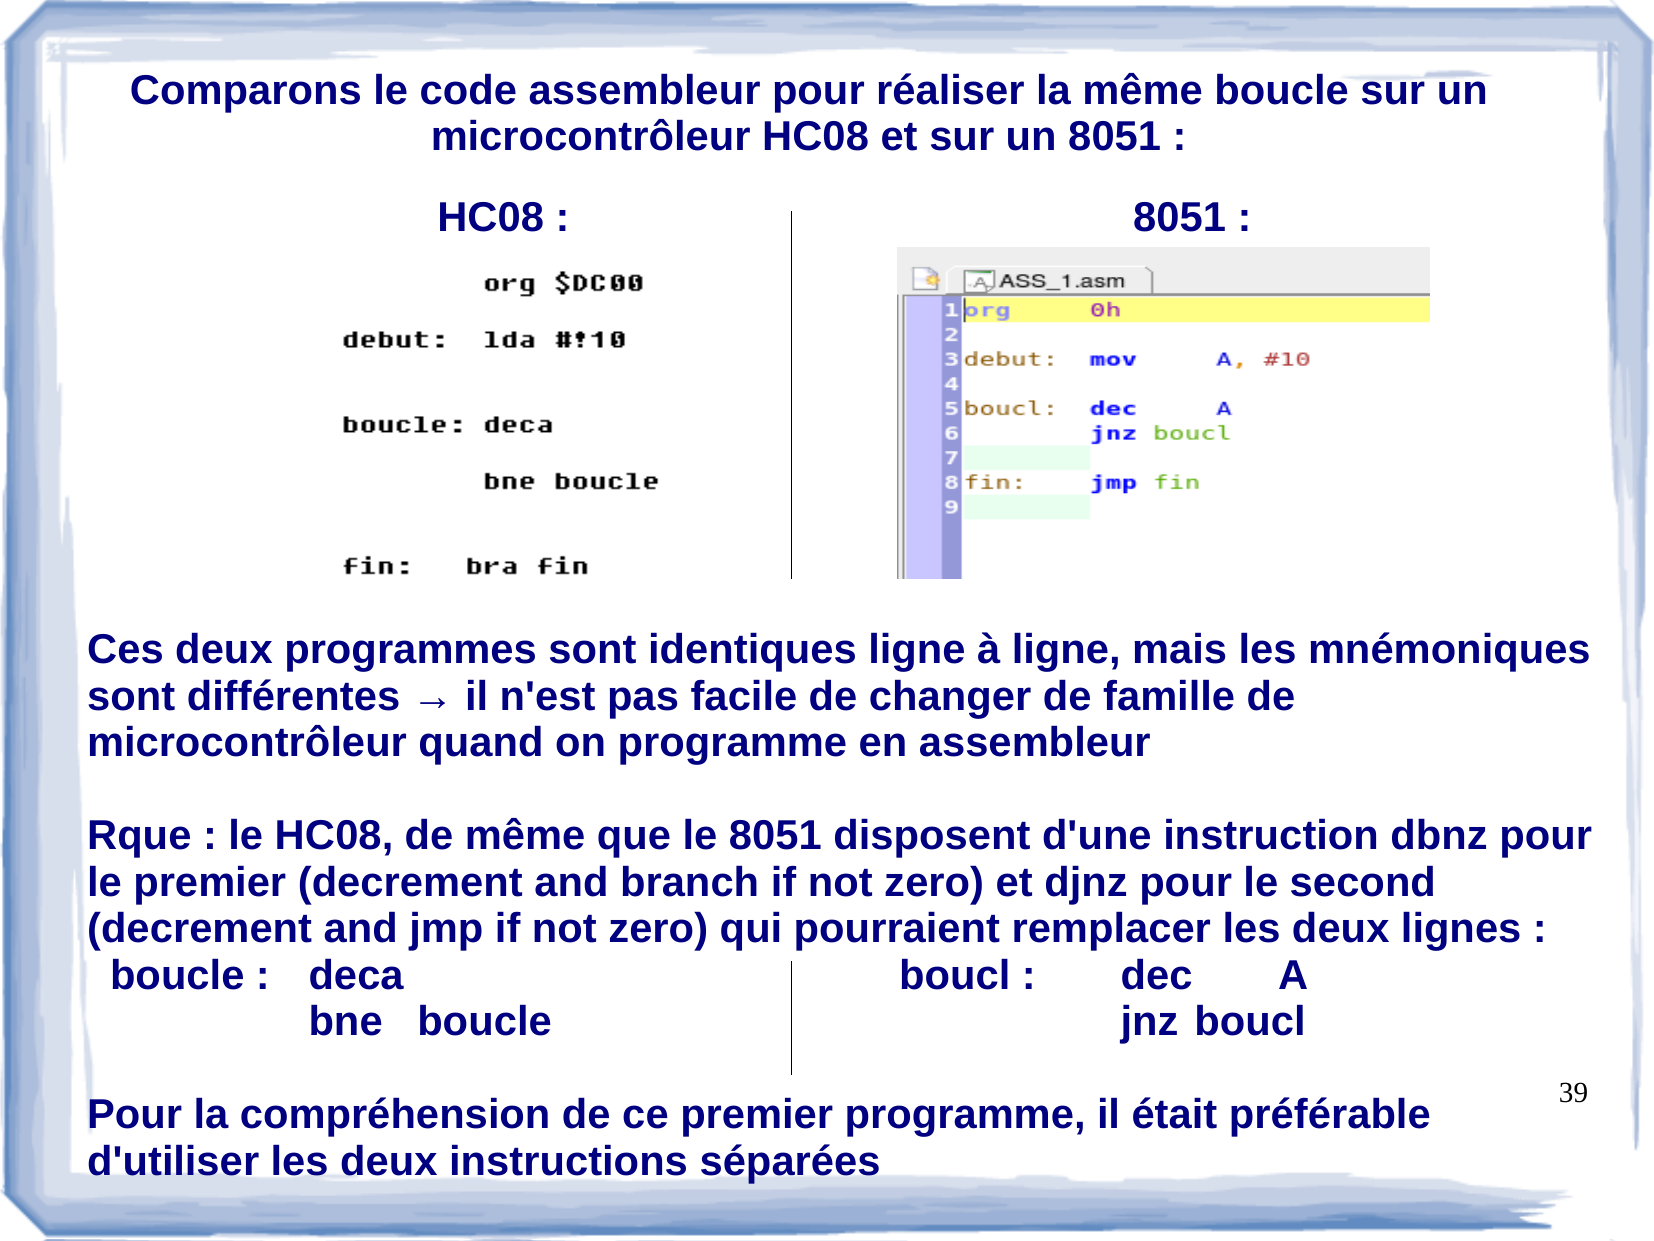

Comparons le code assembleur pour réaliser la même boucle sur un microcontrôleur HC08 et sur un 8051 :
HC08 : 8051 :
Ces deux programmes sont identiques ligne à ligne, mais les mnémoniques sont différentes → il n'est pas facile de changer de famille de microcontrôleur quand on programme en assembleur
Rque : le HC08, de même que le 8051 disposent d'une instruction dbnz pour le premier (decrement and branch if not zero) et djnz pour le second (decrement and jmp if not zero) qui pourraient remplacer les deux lignes :
 boucle : 	deca							boucl : 	dec 	 A
 			bne boucle								jnz 	boucl
Pour la compréhension de ce premier programme, il était préférable d'utiliser les deux instructions séparées
39